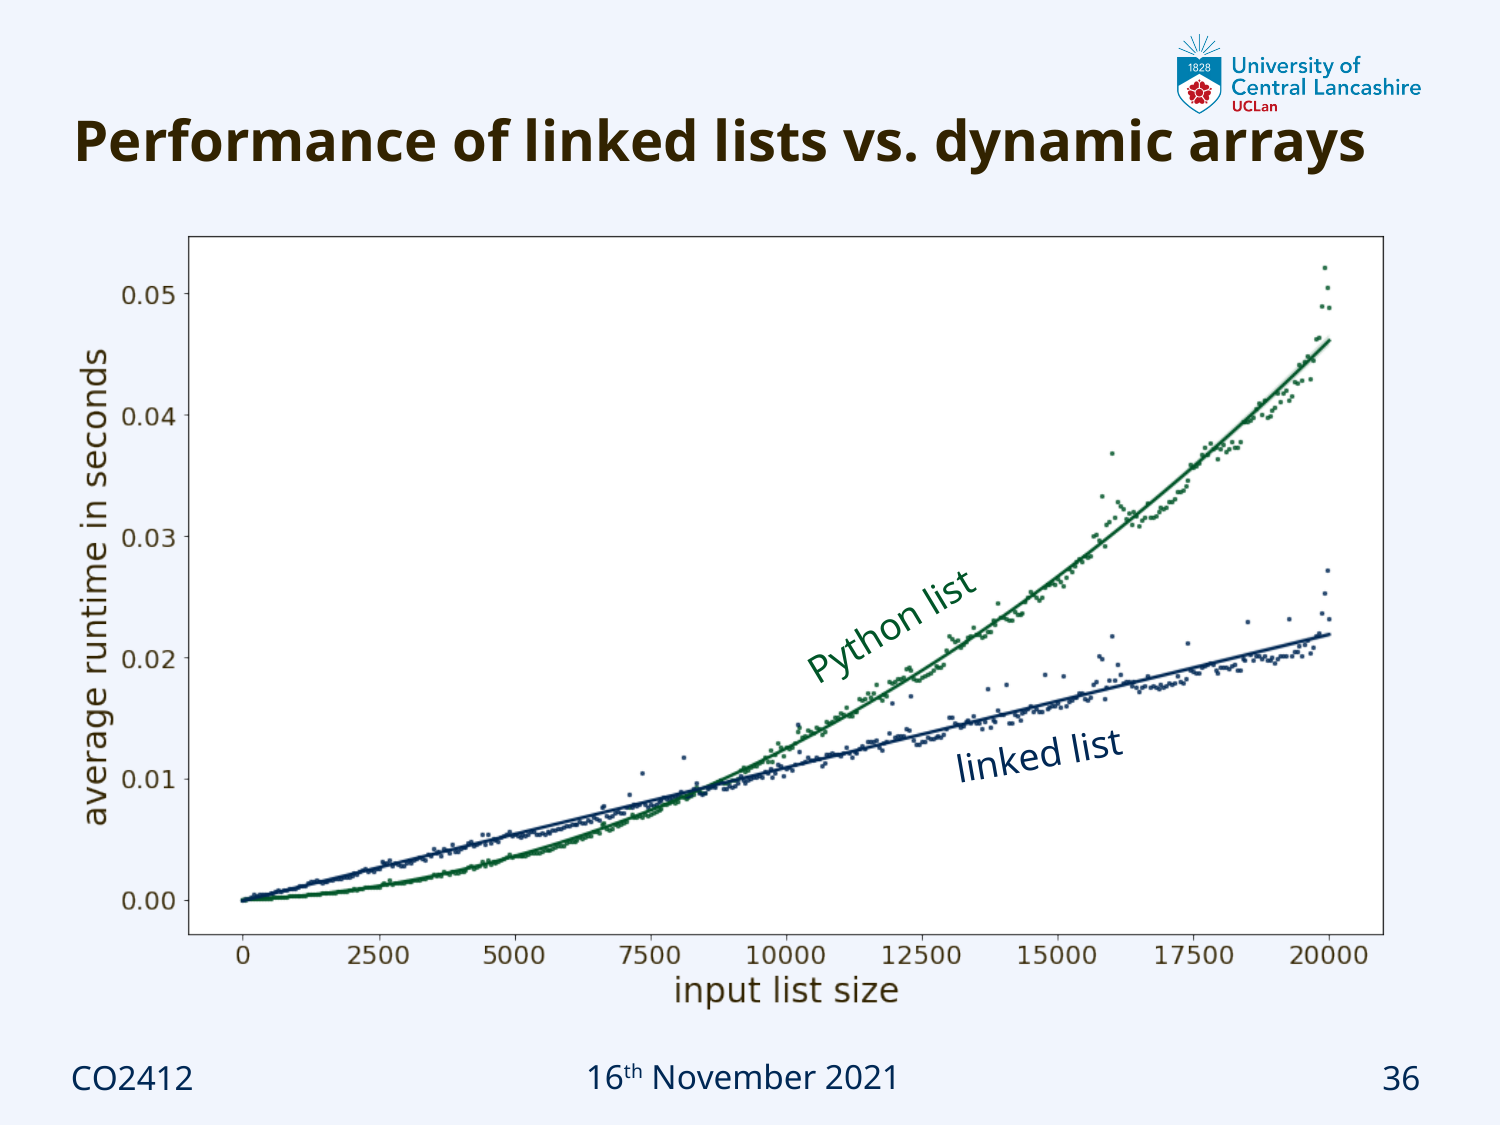

# Performance of linked lists vs. dynamic arrays
Python list
linked list